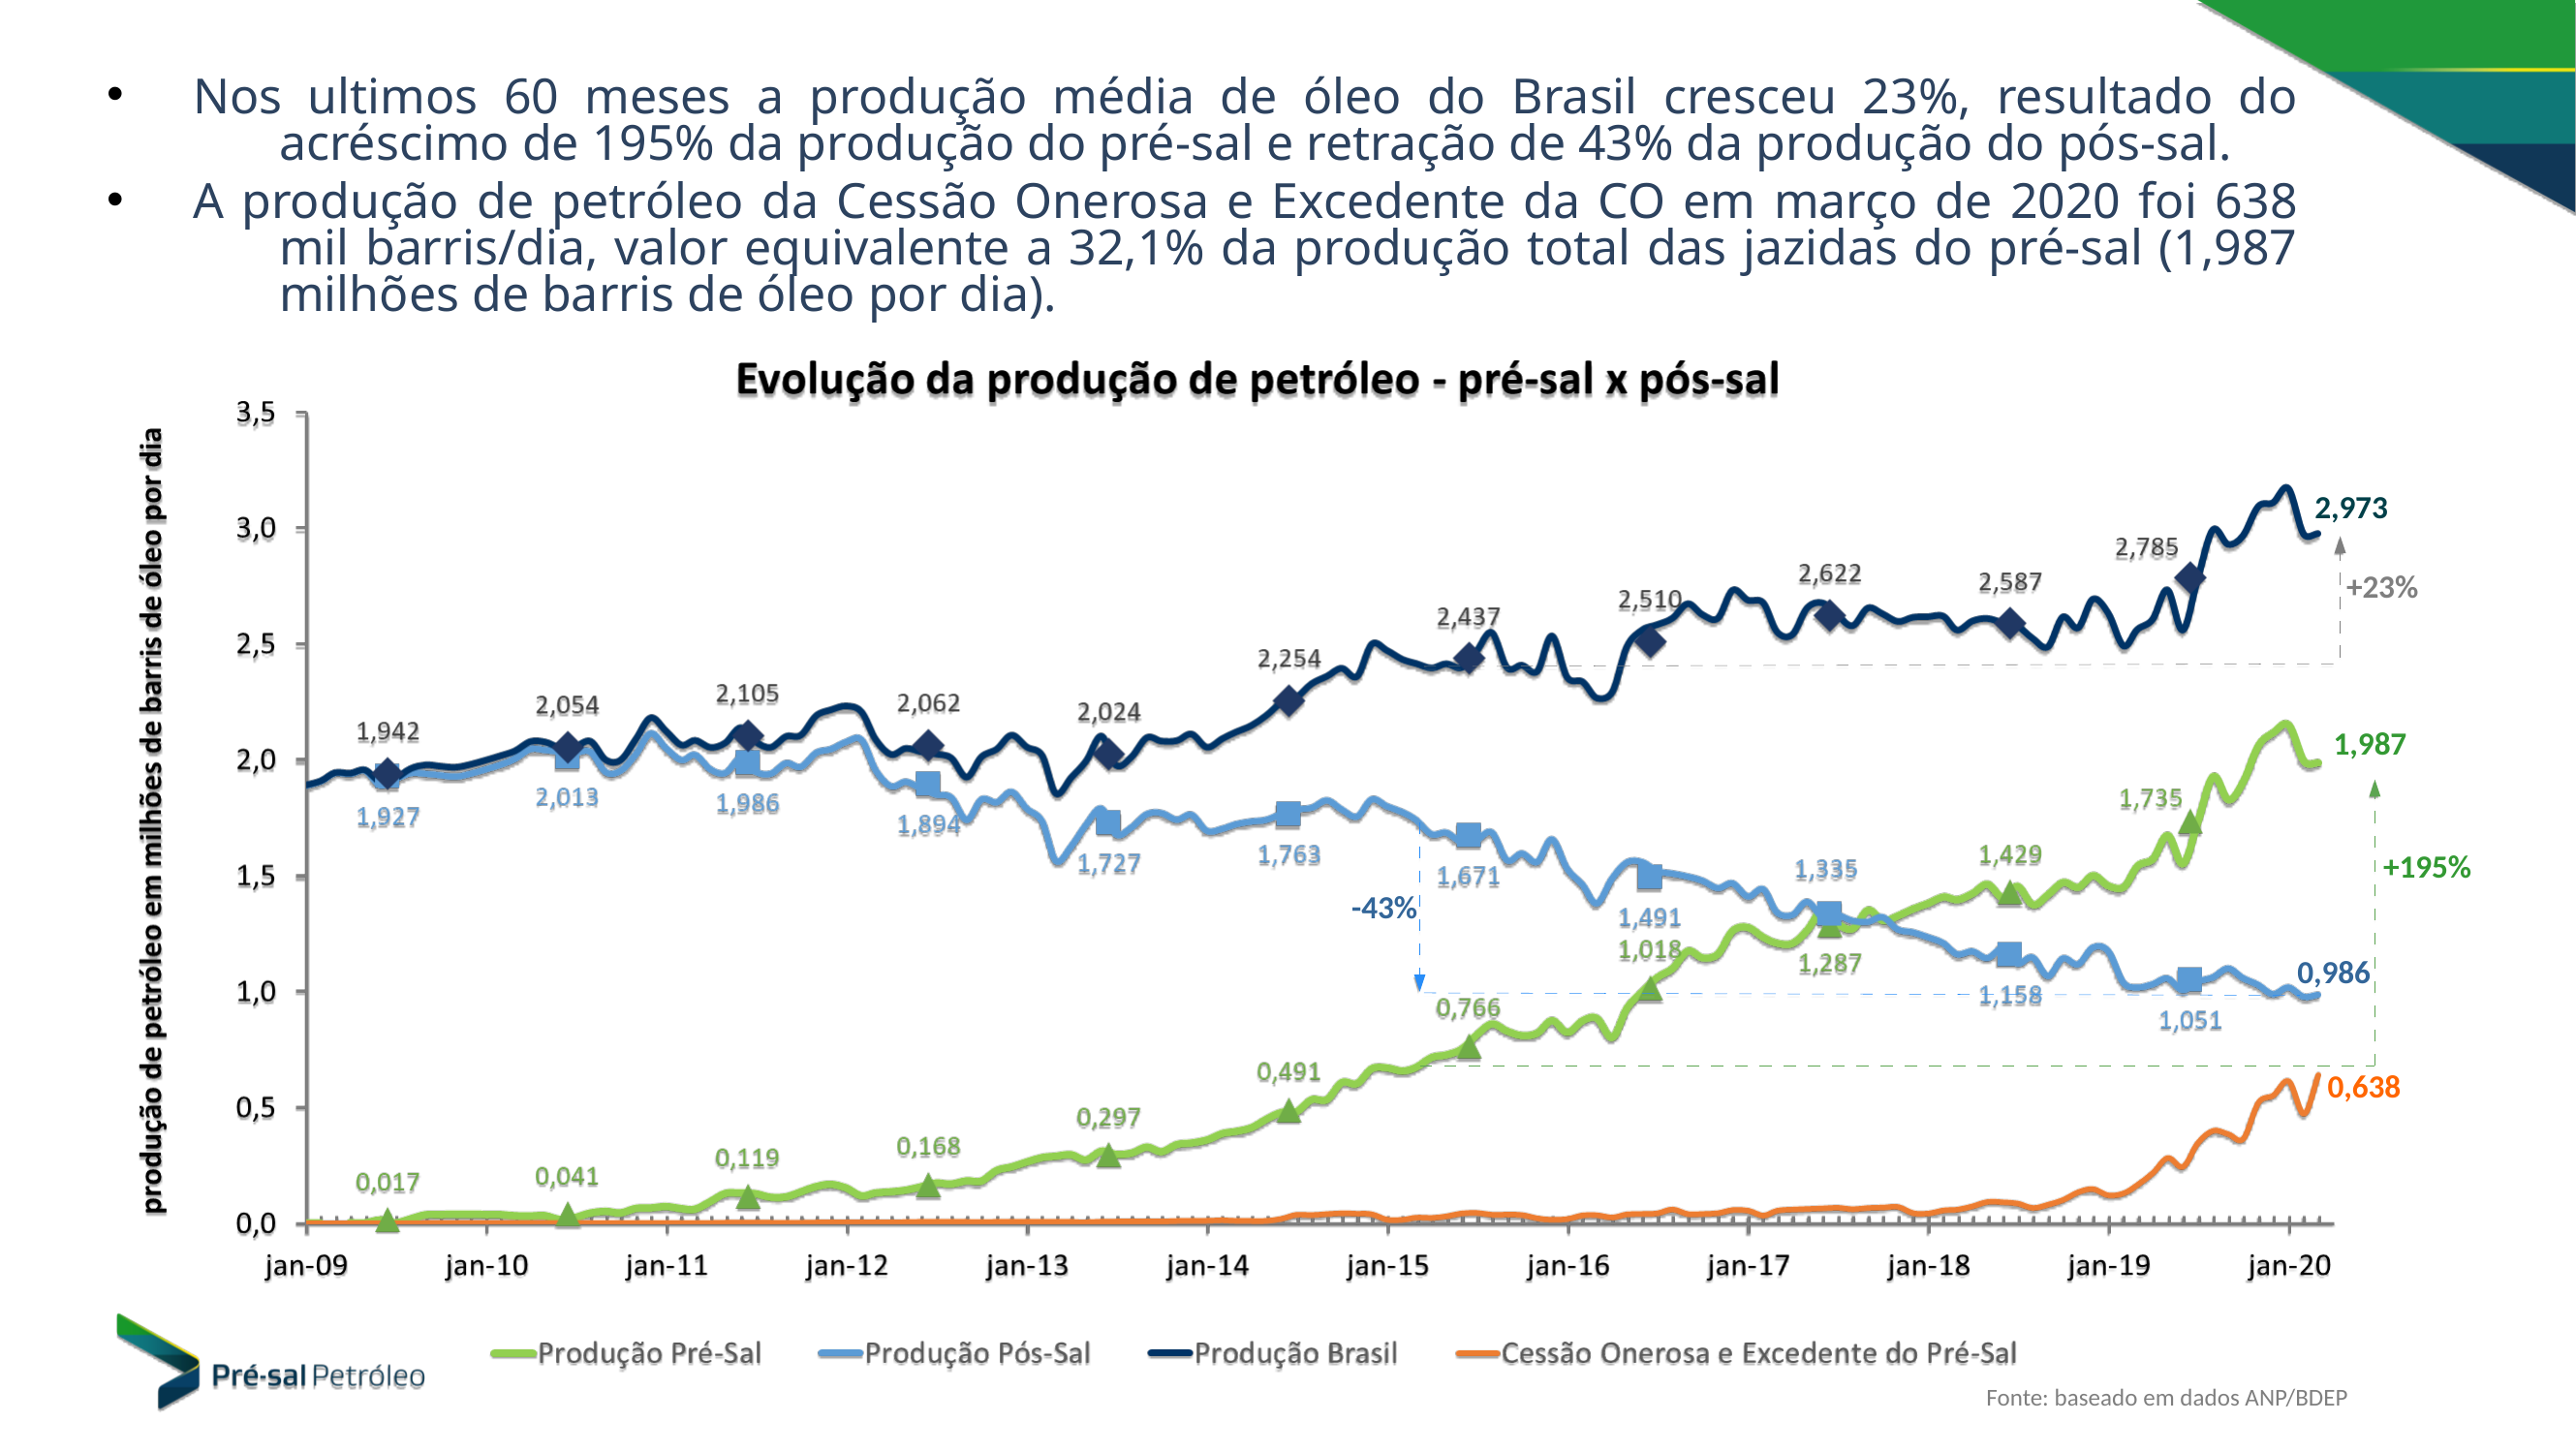

Nos ultimos 60 meses a produção média de óleo do Brasil cresceu 23%, resultado do acréscimo de 195% da produção do pré-sal e retração de 43% da produção do pós-sal.
A produção de petróleo da Cessão Onerosa e Excedente da CO em março de 2020 foi 638 mil barris/dia, valor equivalente a 32,1% da produção total das jazidas do pré-sal (1,987 milhões de barris de óleo por dia).
2,973
+23%
1,987
+195%
-43%
0,986
0,638
Fonte: baseado em dados ANP/BDEP